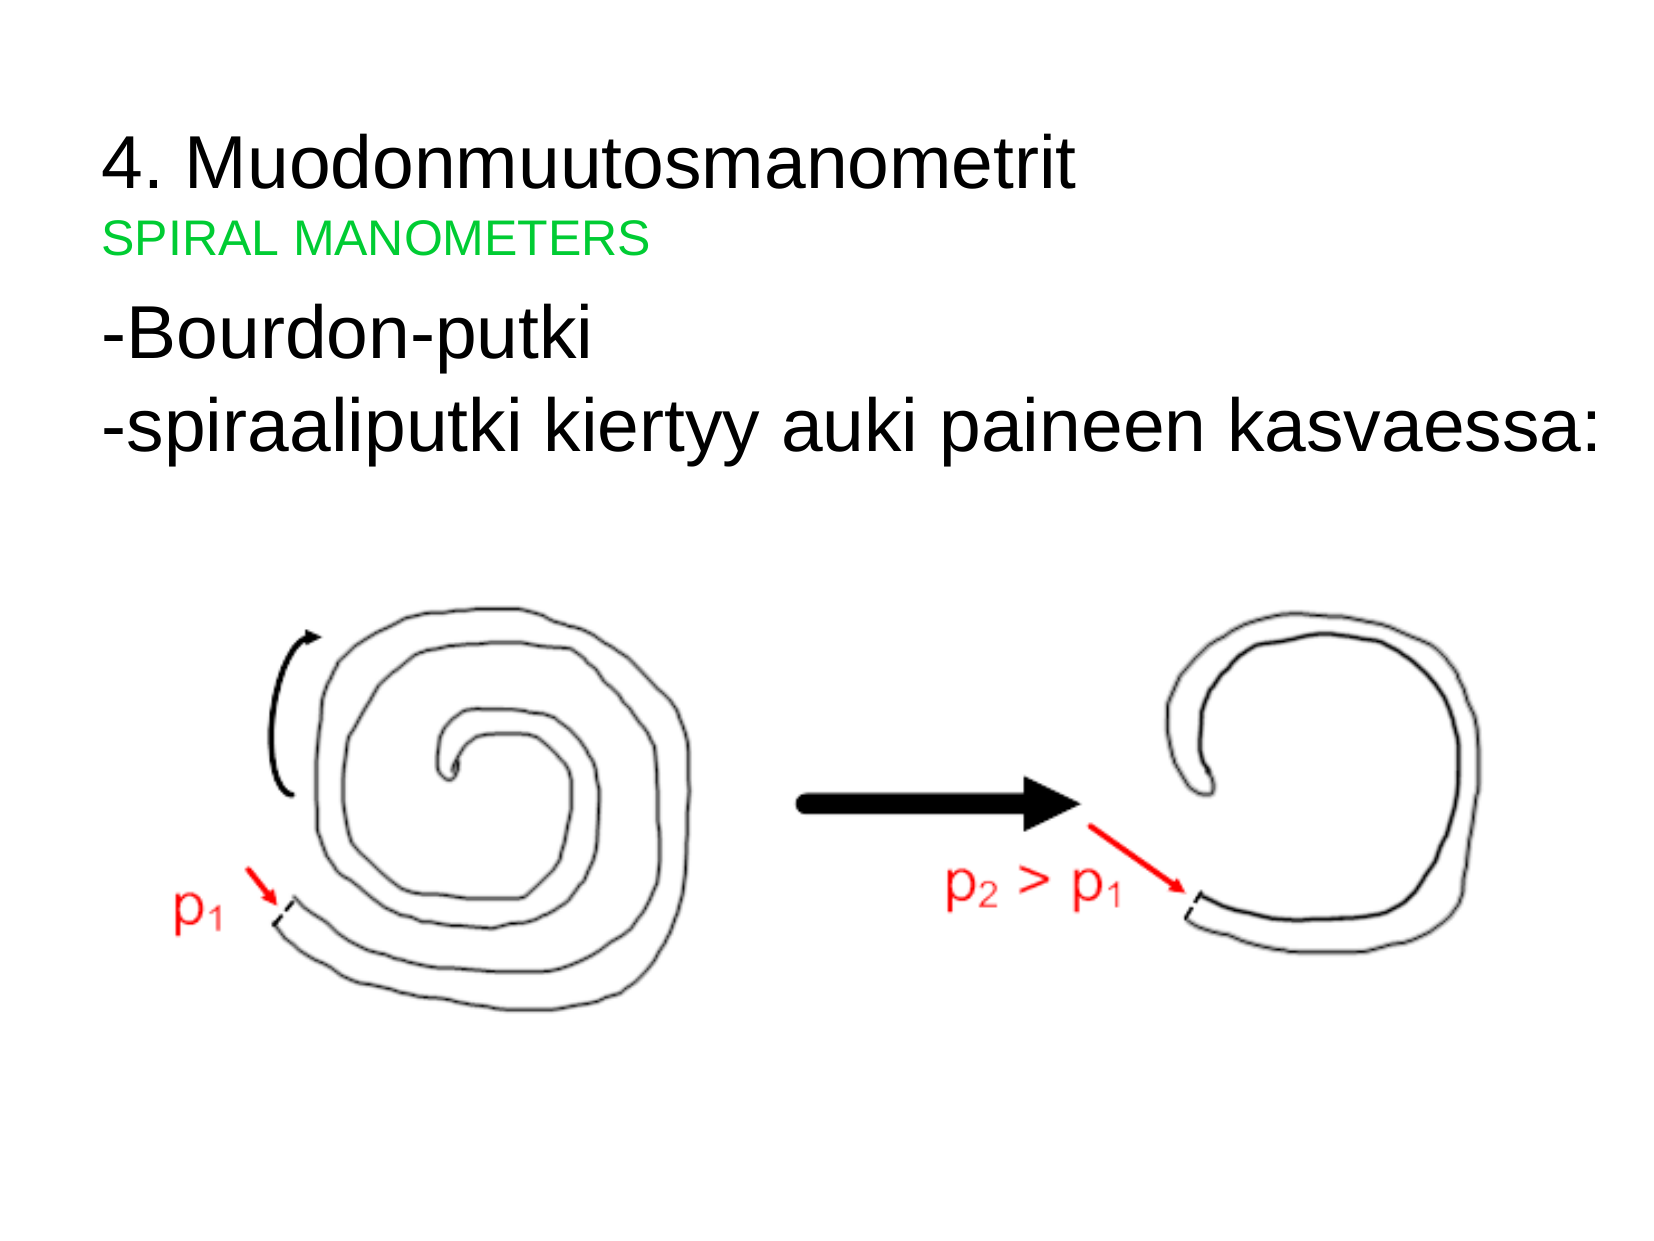

4. Muodonmuutosmanometrit
SPIRAL MANOMETERS
-Bourdon-putki
-spiraaliputki kiertyy auki paineen kasvaessa: